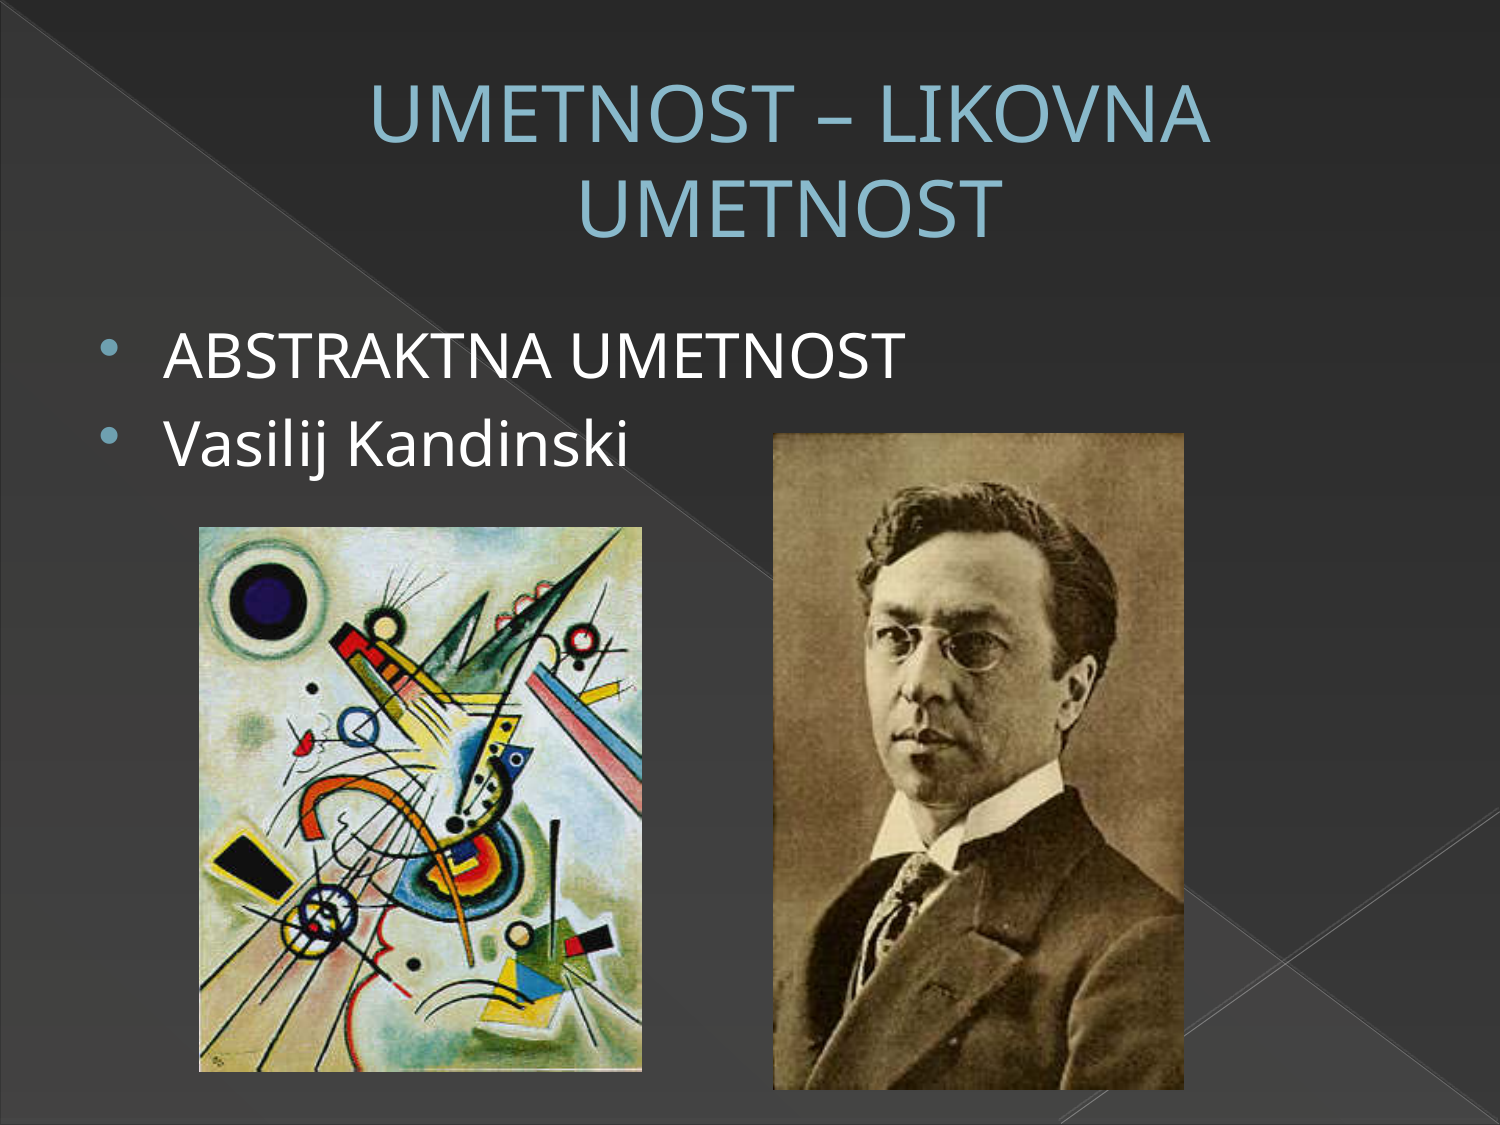

# UMETNOST – LIKOVNA UMETNOST
ABSTRAKTNA UMETNOST
Vasilij Kandinski